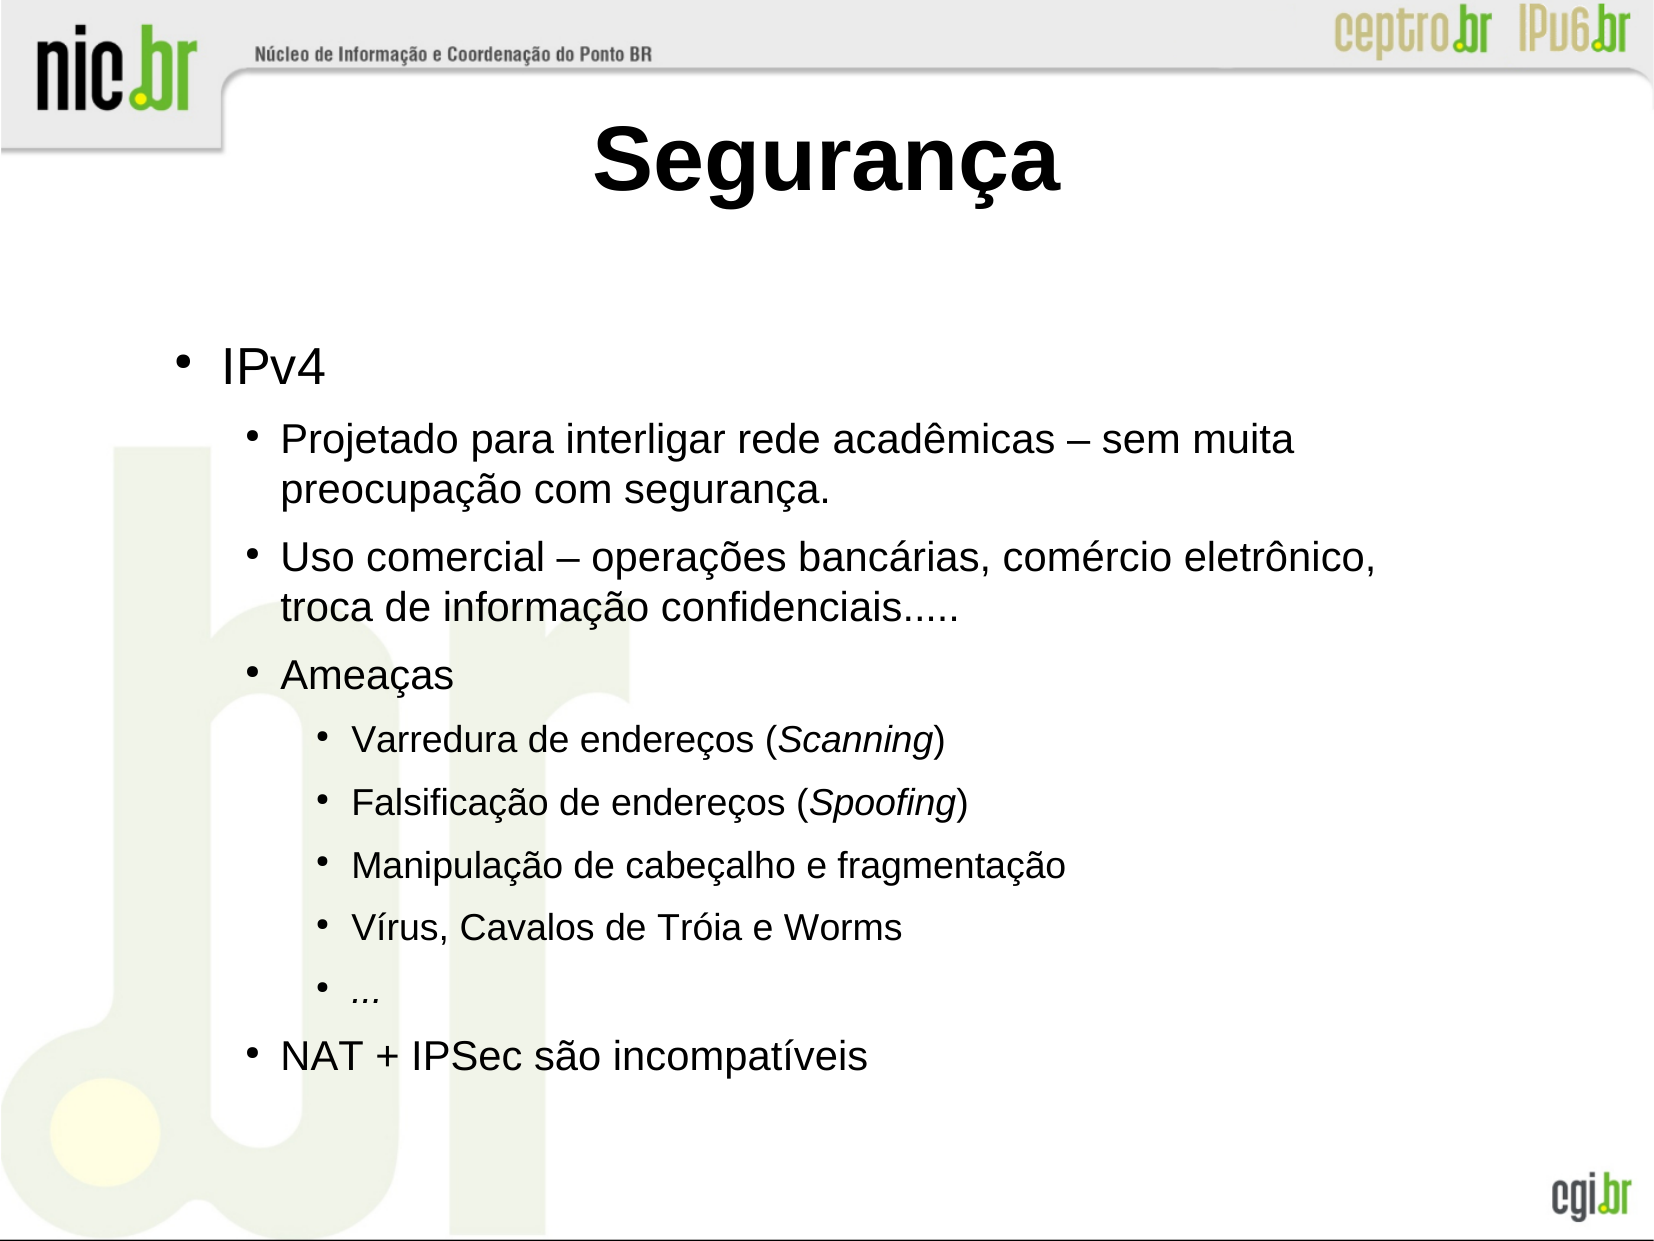

Segurança
 IPv4
Projetado para interligar rede acadêmicas – sem muita preocupação com segurança.
Uso comercial – operações bancárias, comércio eletrônico, troca de informação confidenciais.....
Ameaças
Varredura de endereços (Scanning)‏
Falsificação de endereços (Spoofing)‏
Manipulação de cabeçalho e fragmentação
Vírus, Cavalos de Tróia e Worms
...
NAT + IPSec são incompatíveis